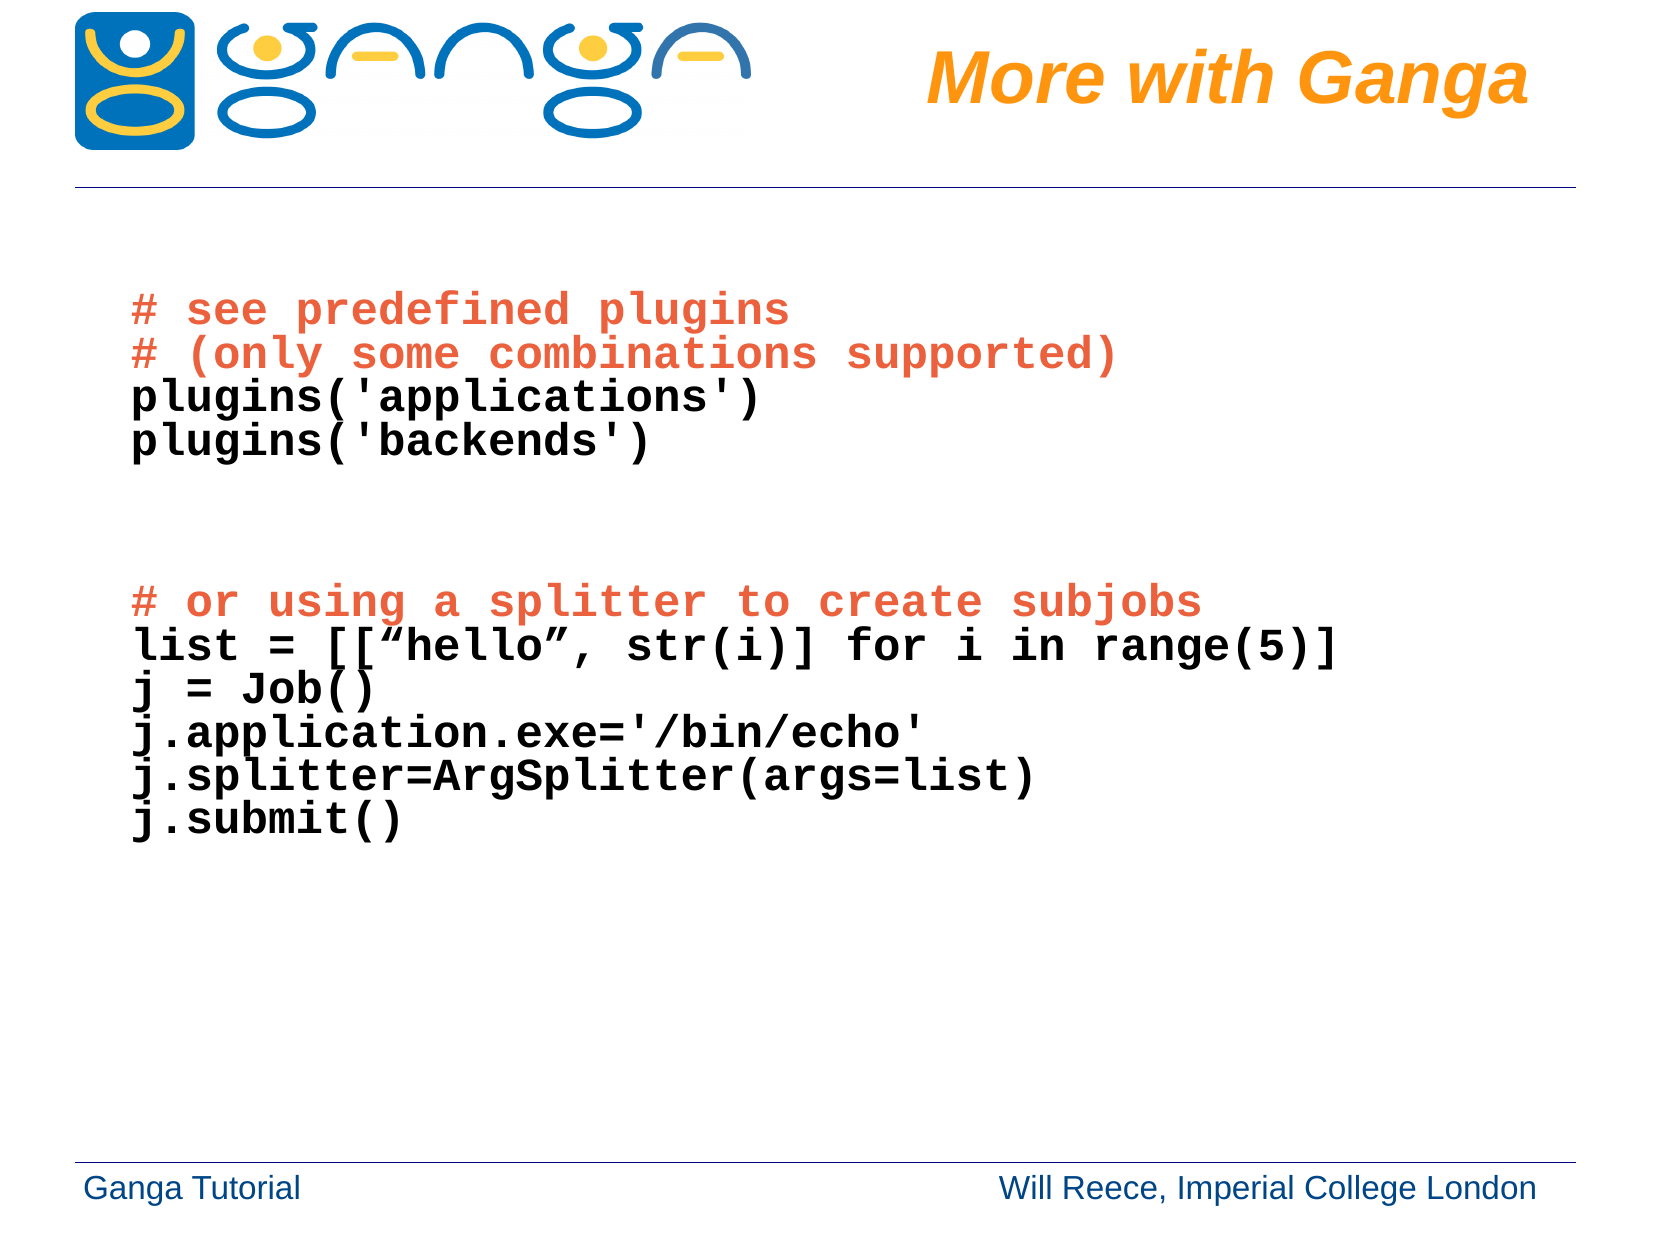

# More with Ganga
# see predefined plugins
# (only some combinations supported)
plugins('applications')
plugins('backends')
# or using a splitter to create subjobs
list = [[“hello”, str(i)] for i in range(5)]
j = Job()
j.application.exe='/bin/echo'
j.splitter=ArgSplitter(args=list)
j.submit()
Ganga Tutorial
Will Reece, Imperial College London